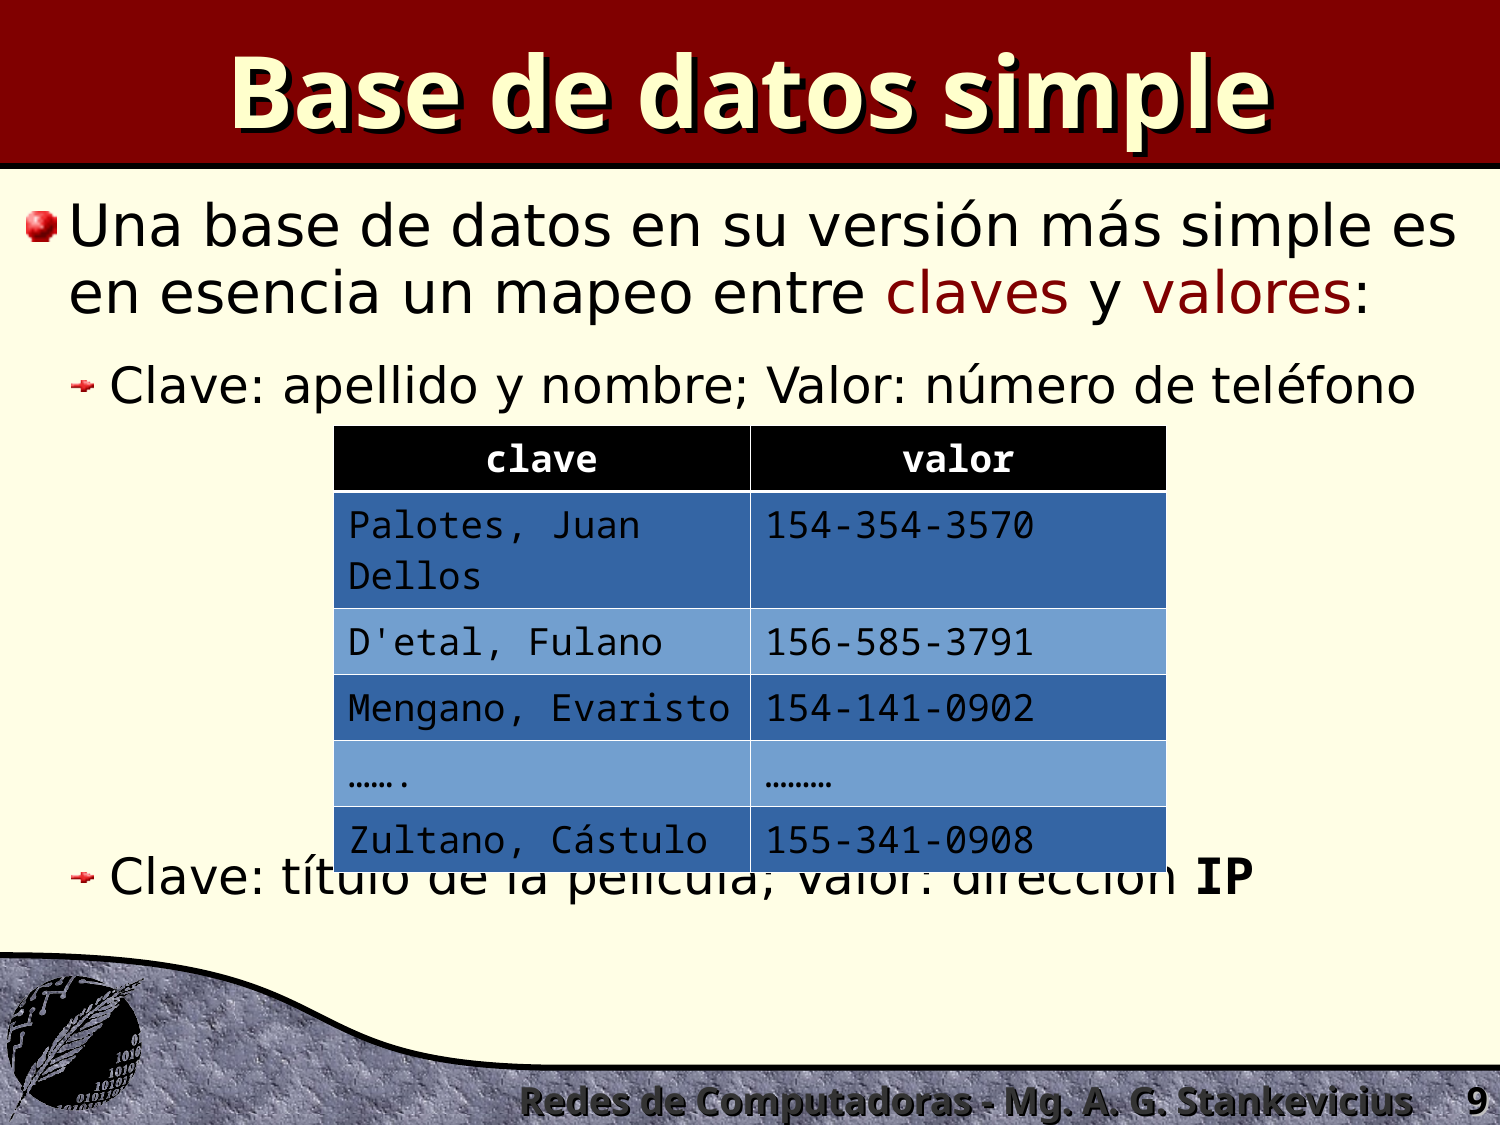

# Base de datos simple
Una base de datos en su versión más simple es en esencia un mapeo entre claves y valores:
Clave: apellido y nombre; Valor: número de teléfono
Clave: título de la película; Valor: dirección IP
| clave | valor |
| --- | --- |
| Palotes, Juan Dellos | 154-354-3570 |
| D'etal, Fulano | 156-585-3791 |
| Mengano, Evaristo | 154-141-0902 |
| ……. | ……… |
| Zultano, Cástulo | 155-341-0908 |
9